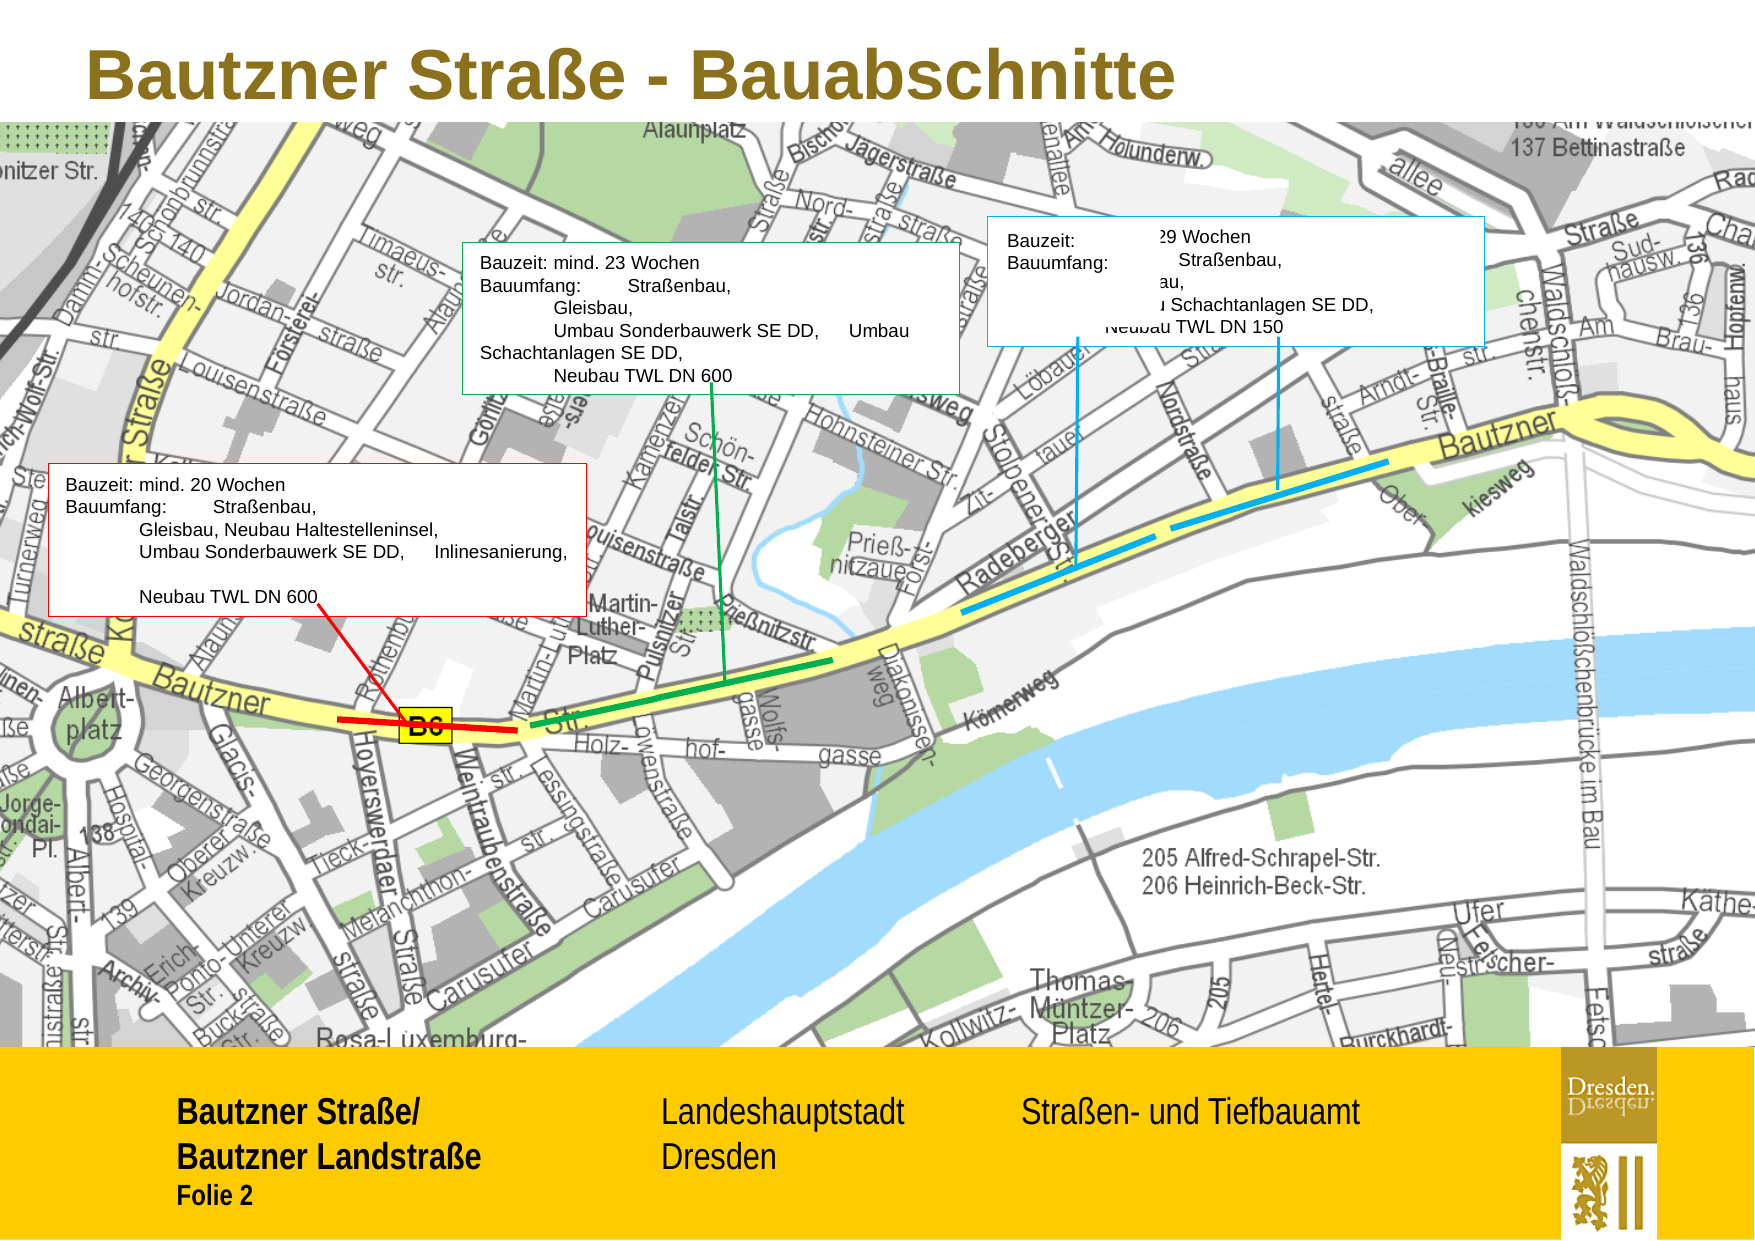

Bautzner Straße - Bauabschnitte
Bauzeit:	 mind. 29 Wochen
Bauumfang: 	 Straßenbau,
	 Gleisbau,
 	 Umbau Schachtanlagen SE DD,
	 Neubau TWL DN 150
Bauzeit:
Bauumfang:
Bauzeit:	mind. 23 Wochen
Bauumfang: 	Straßenbau,
	Gleisbau,
 	Umbau Sonderbauwerk SE DD, 	Umbau Schachtanlagen SE DD,
	Neubau TWL DN 600
Bauzeit:	mind. 20 Wochen
Bauumfang: 	Straßenbau,
	Gleisbau, Neubau Haltestelleninsel,
 	Umbau Sonderbauwerk SE DD, 	Inlinesanierung,
	Neubau TWL DN 600